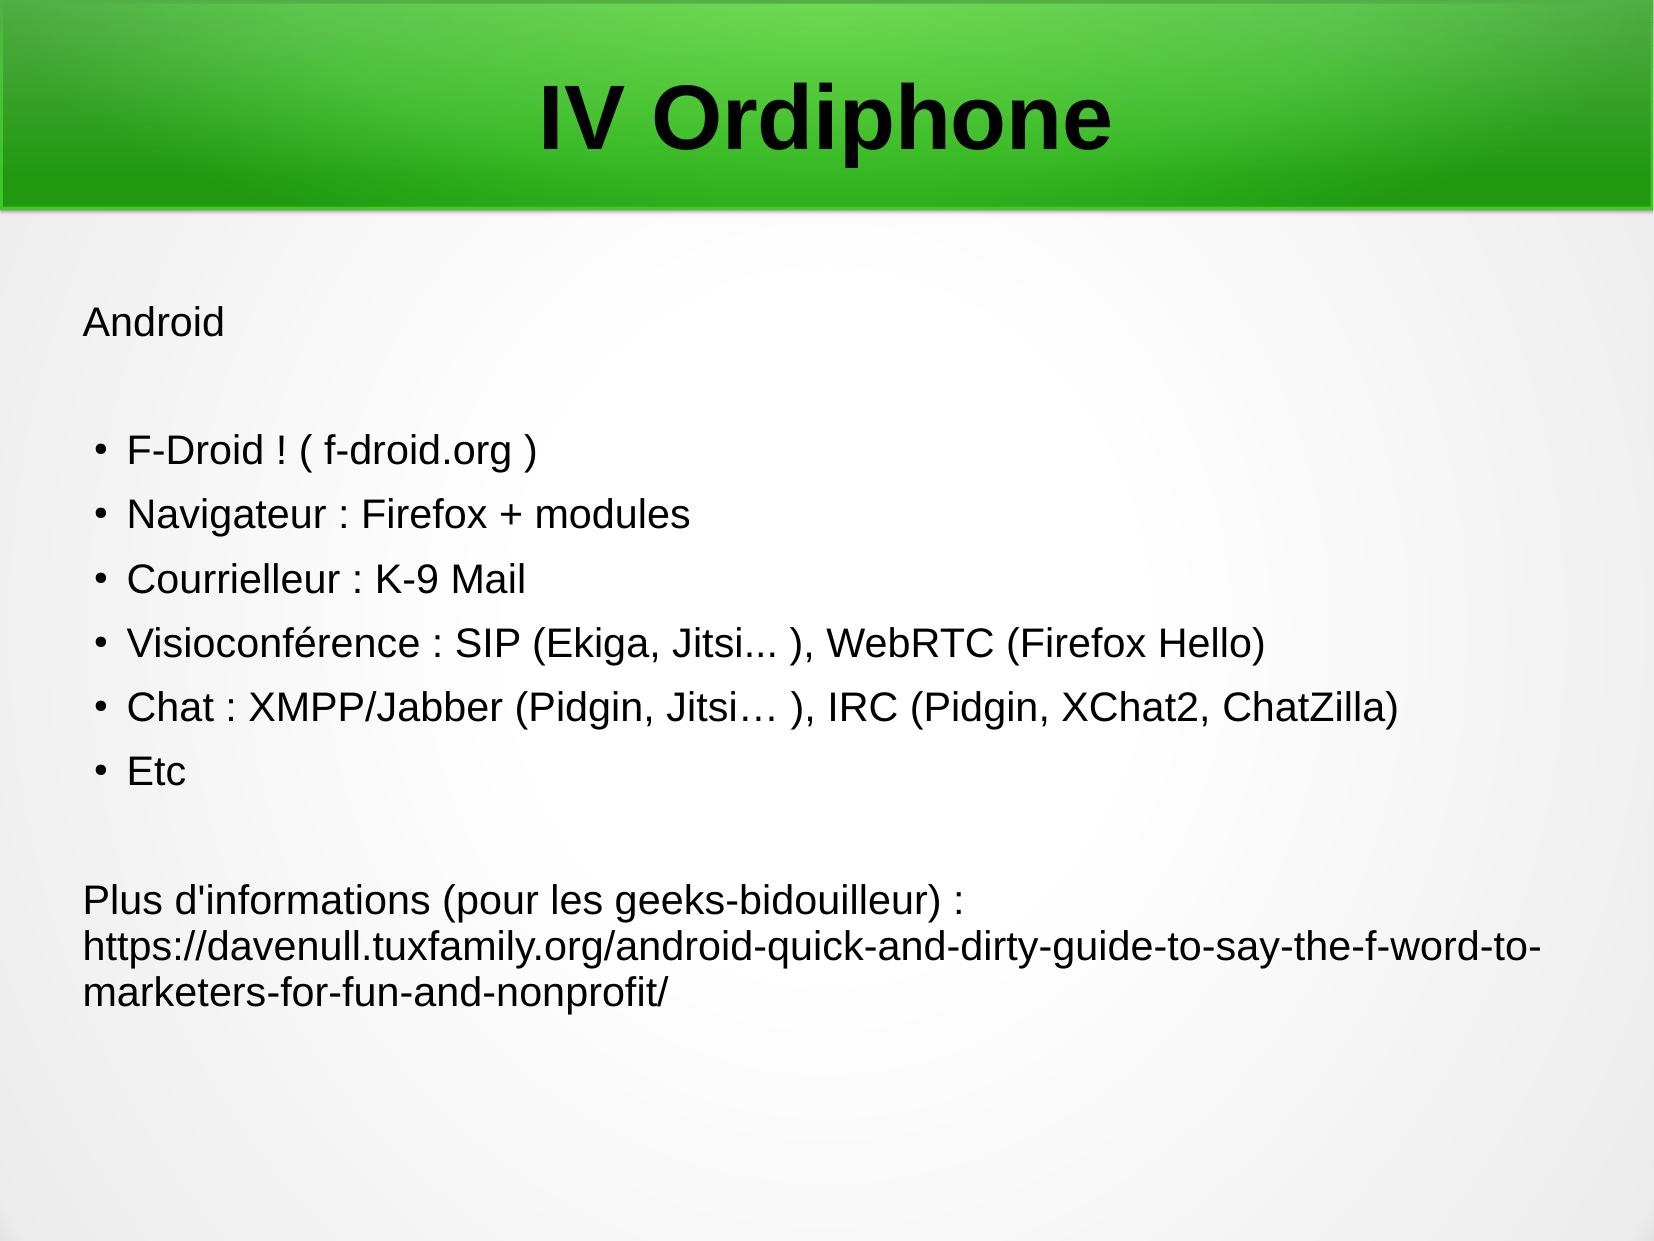

# IV Ordiphone
Android
F-Droid ! ( f-droid.org )
Navigateur : Firefox + modules
Courrielleur : K-9 Mail
Visioconférence : SIP (Ekiga, Jitsi... ), WebRTC (Firefox Hello)
Chat : XMPP/Jabber (Pidgin, Jitsi… ), IRC (Pidgin, XChat2, ChatZilla)
Etc
Plus d'informations (pour les geeks-bidouilleur) : https://davenull.tuxfamily.org/android-quick-and-dirty-guide-to-say-the-f-word-to-marketers-for-fun-and-nonprofit/